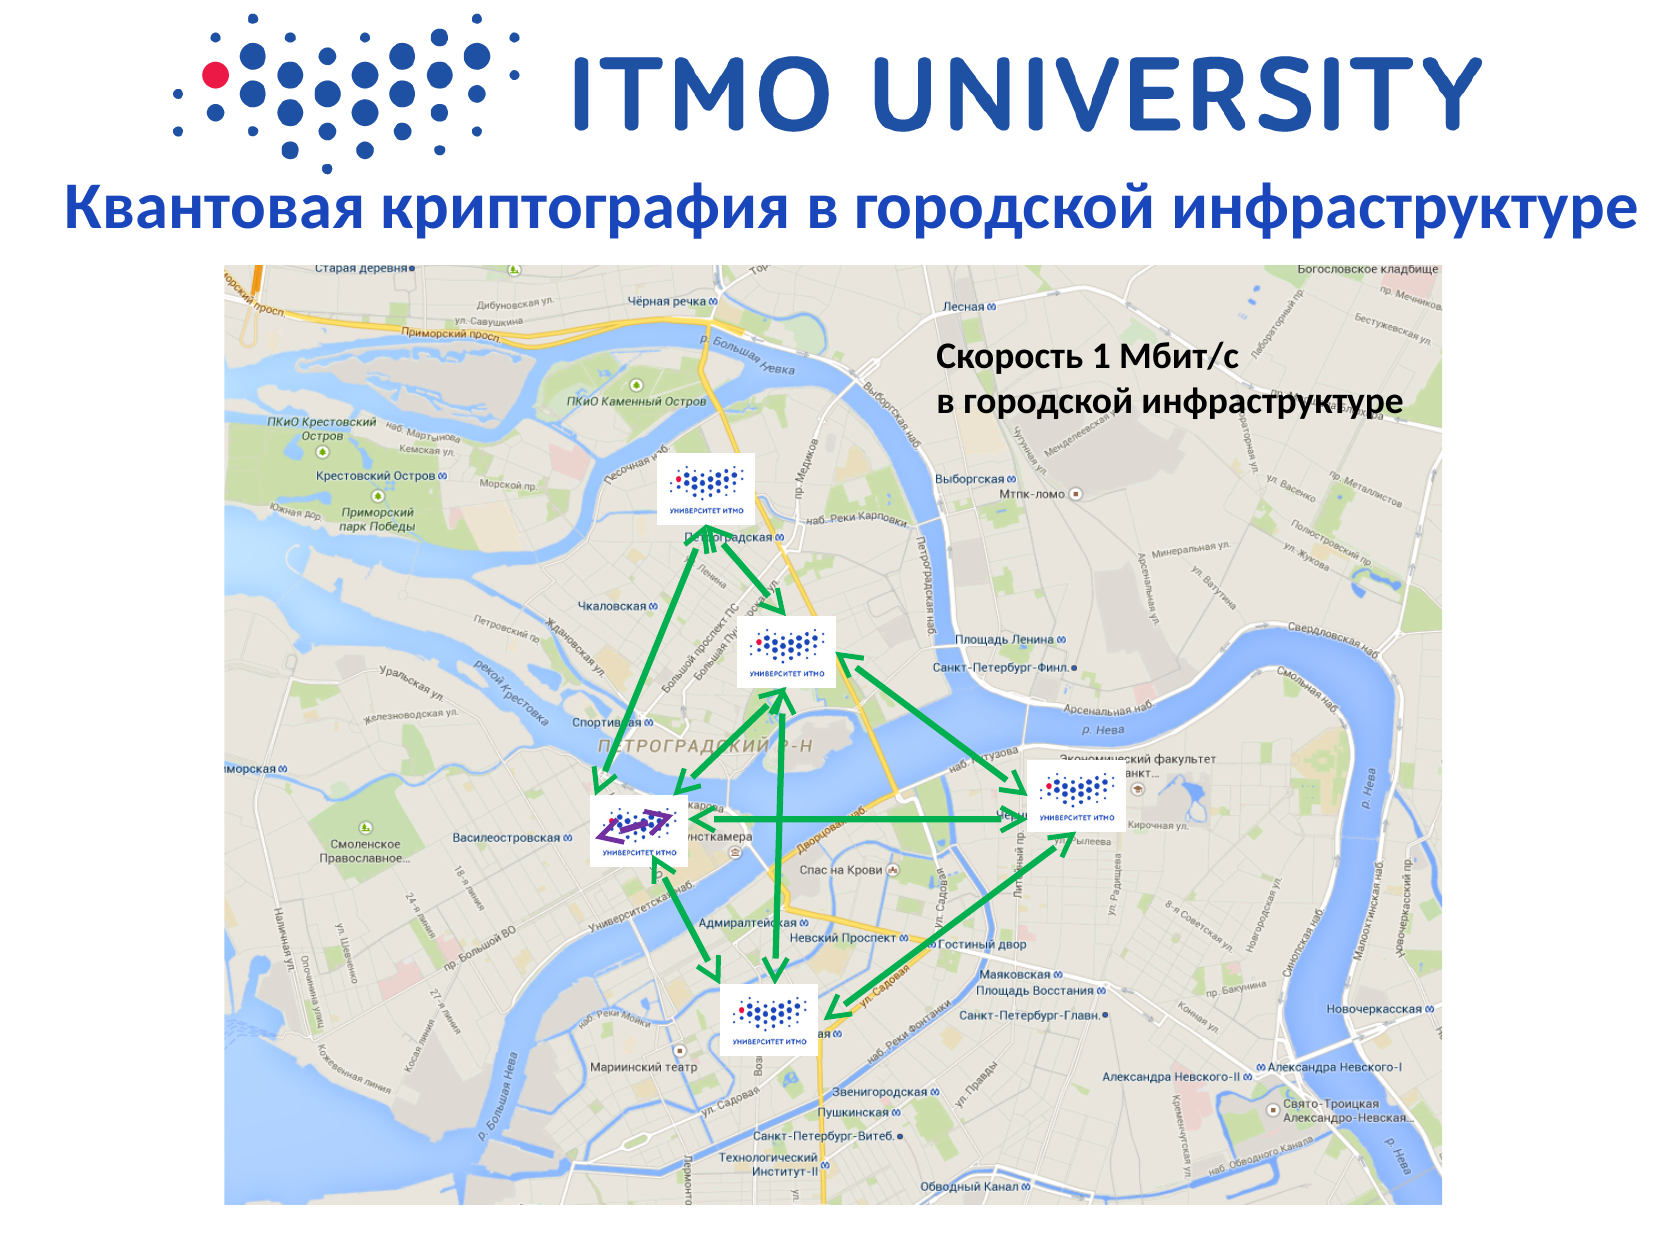

# Квантовая криптография в городской инфраструктуре
Скорость 1 Мбит/c
в городской инфраструктуре